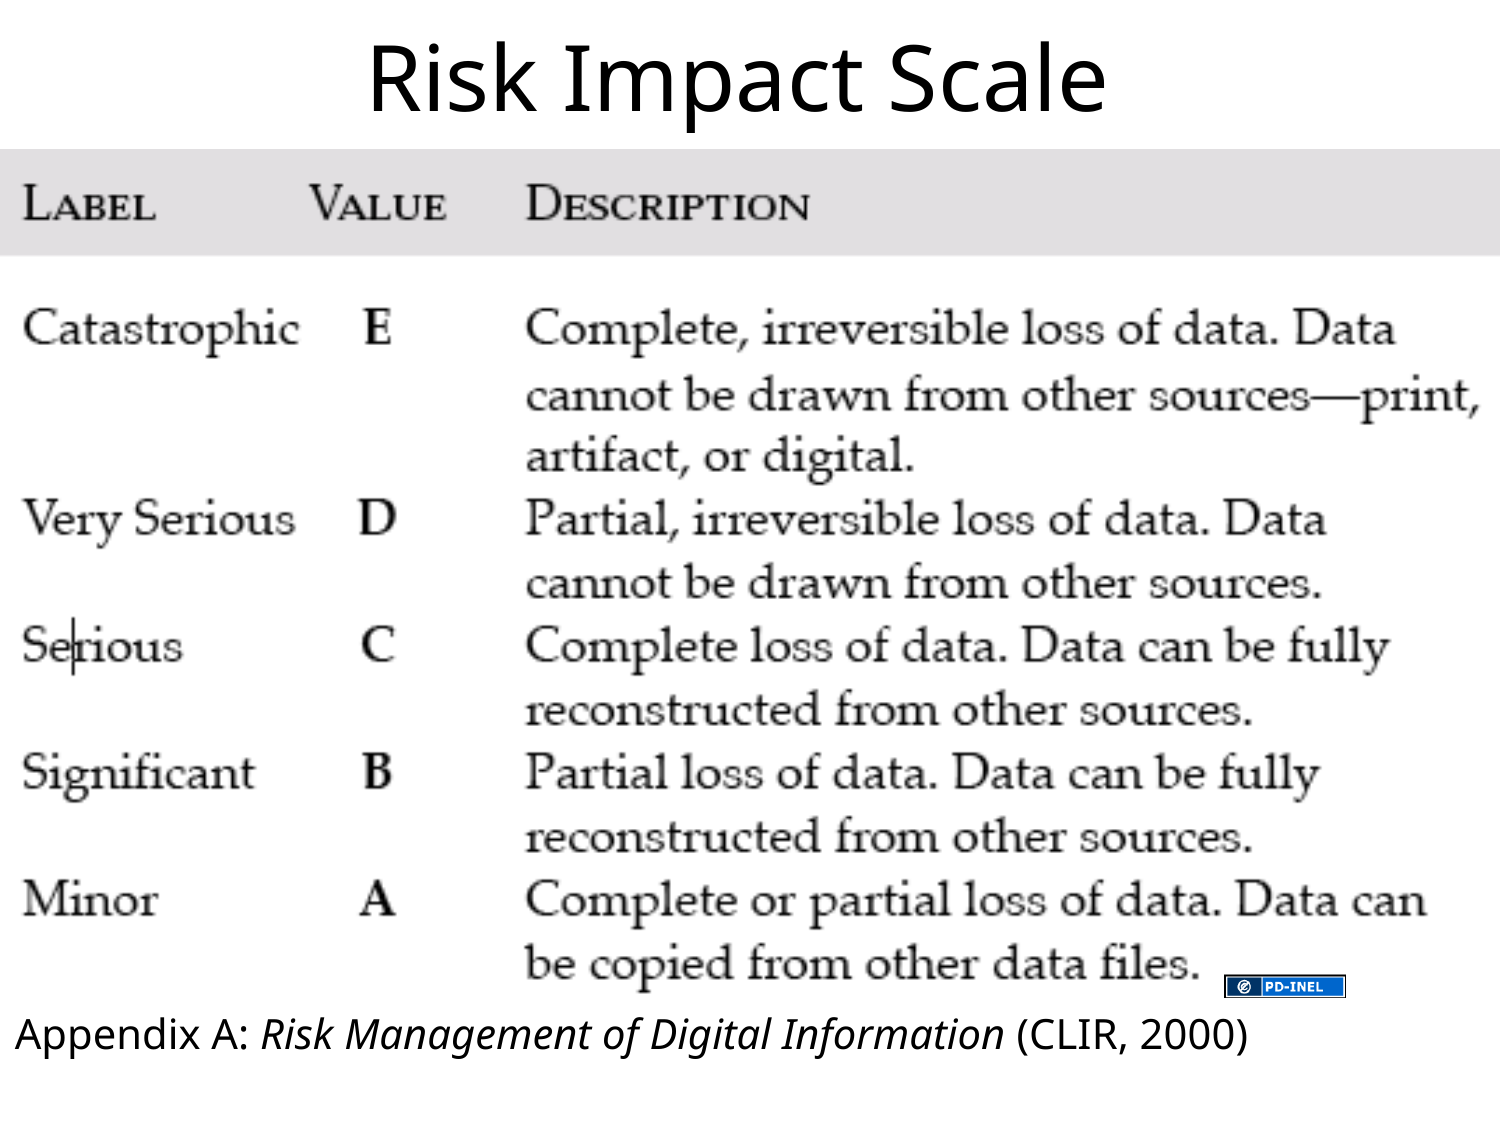

Risk Impact Scale
Appendix A: Risk Management of Digital Information (CLIR, 2000)